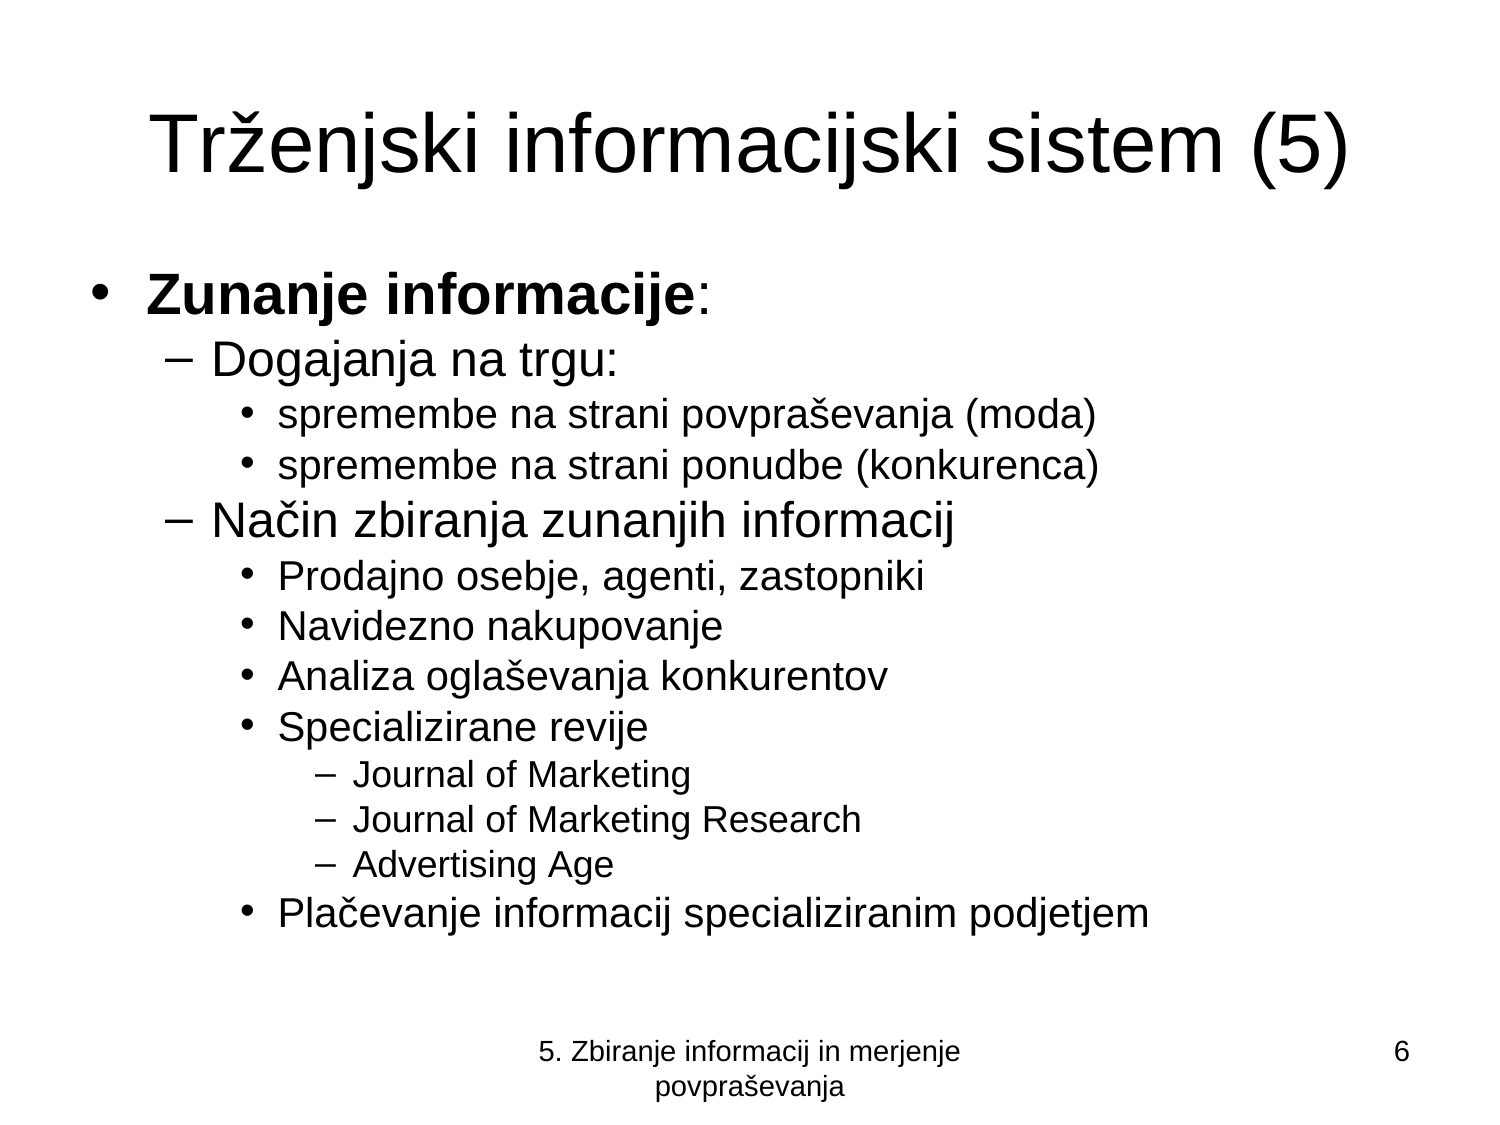

# Trženjski informacijski sistem (5)
Zunanje informacije:
Dogajanja na trgu:
spremembe na strani povpraševanja (moda)
spremembe na strani ponudbe (konkurenca)
Način zbiranja zunanjih informacij
Prodajno osebje, agenti, zastopniki
Navidezno nakupovanje
Analiza oglaševanja konkurentov
Specializirane revije
Journal of Marketing
Journal of Marketing Research
Advertising Age
Plačevanje informacij specializiranim podjetjem
5. Zbiranje informacij in merjenje povpraševanja